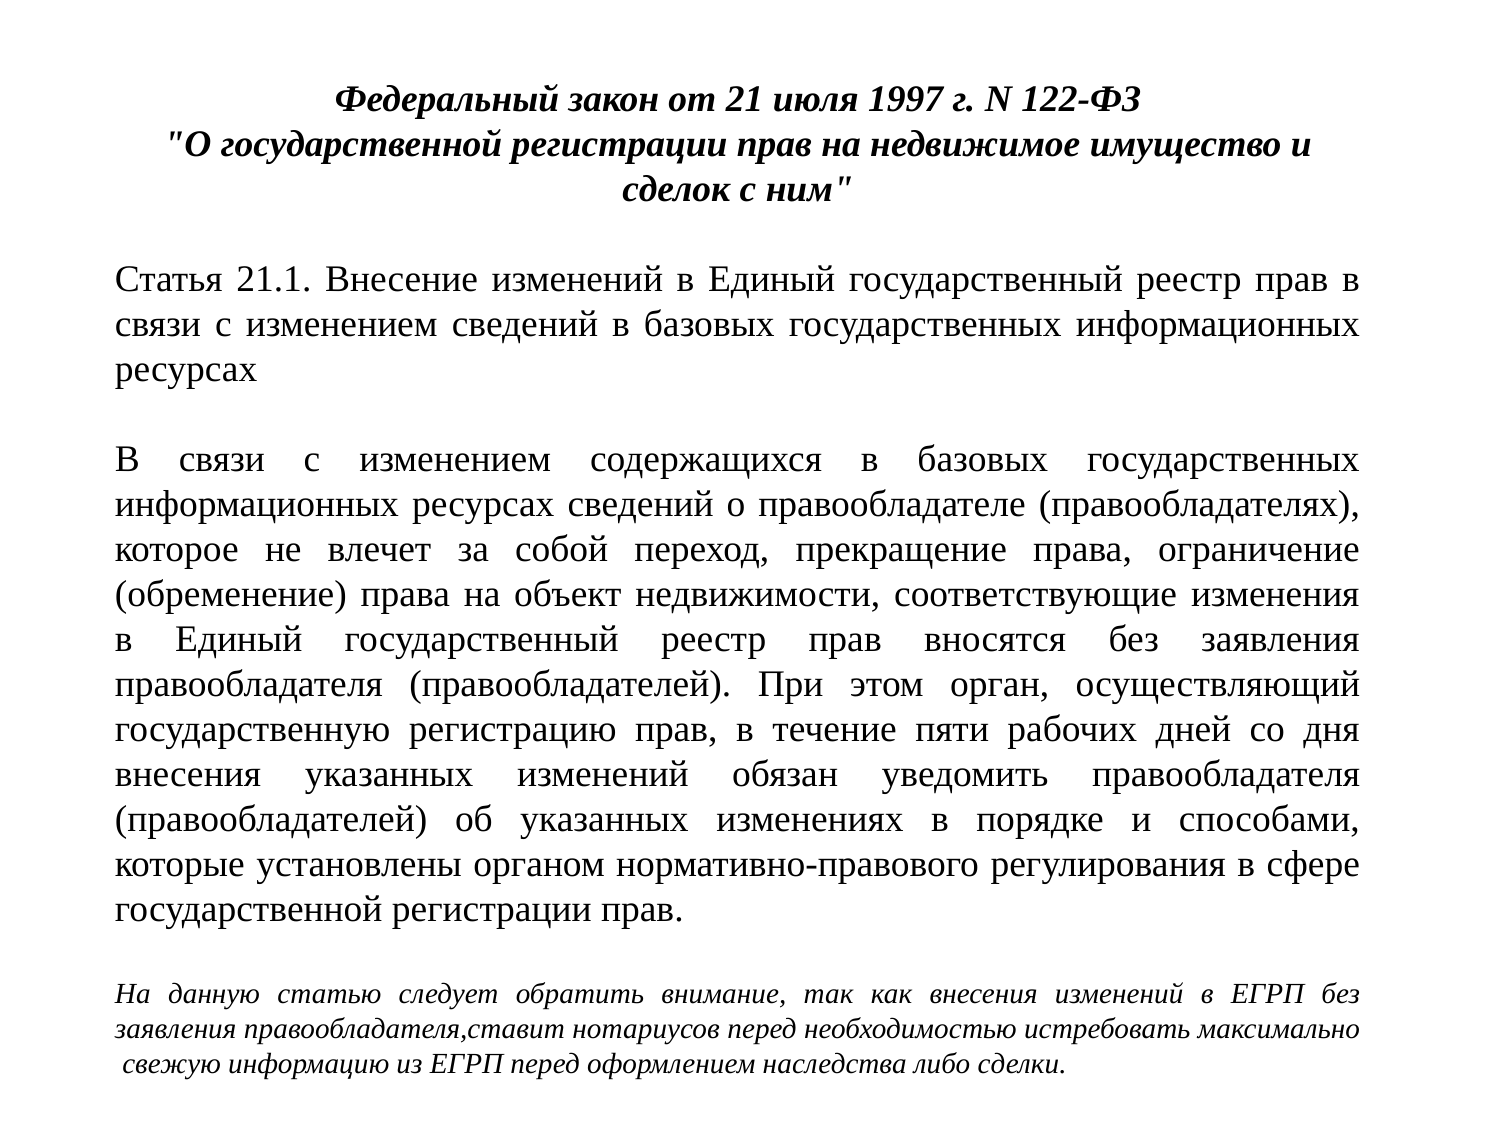

Федеральный закон от 21 июля 1997 г. N 122-ФЗ
"О государственной регистрации прав на недвижимое имущество и сделок с ним"
Статья 21.1. Внесение изменений в Единый государственный реестр прав в связи с изменением сведений в базовых государственных информационных ресурсах
В связи с изменением содержащихся в базовых государственных информационных ресурсах сведений о правообладателе (правообладателях), которое не влечет за собой переход, прекращение права, ограничение (обременение) права на объект недвижимости, соответствующие изменения в Единый государственный реестр прав вносятся без заявления правообладателя (правообладателей). При этом орган, осуществляющий государственную регистрацию прав, в течение пяти рабочих дней со дня внесения указанных изменений обязан уведомить правообладателя (правообладателей) об указанных изменениях в порядке и способами, которые установлены органом нормативно-правового регулирования в сфере государственной регистрации прав.
На данную статью следует обратить внимание, так как внесения изменений в ЕГРП без заявления правообладателя,ставит нотариусов перед необходимостью истребовать максимально свежую информацию из ЕГРП перед оформлением наследства либо сделки.